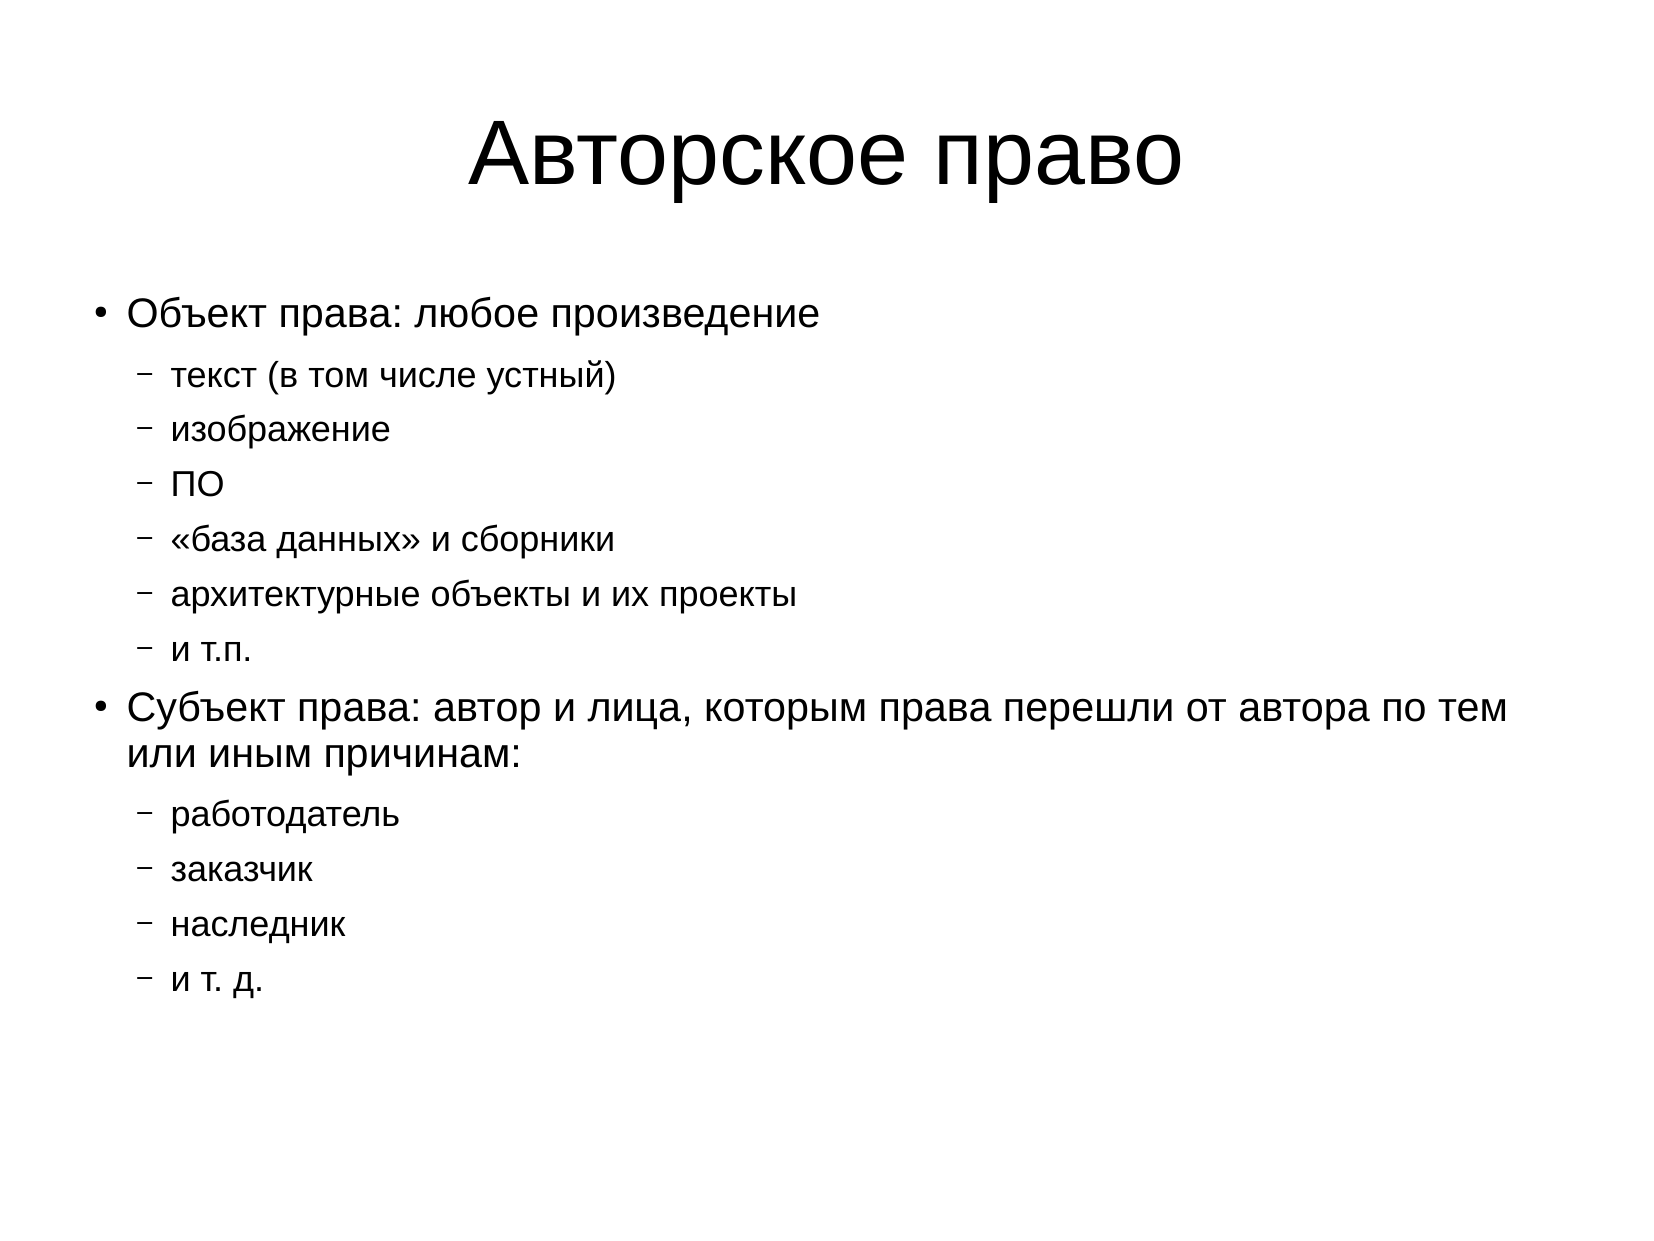

# Авторское право
Объект права: любое произведение
текст (в том числе устный)
изображение
ПО
«база данных» и сборники
архитектурные объекты и их проекты
и т.п.
Субъект права: автор и лица, которым права перешли от автора по тем или иным причинам:
работодатель
заказчик
наследник
и т. д.